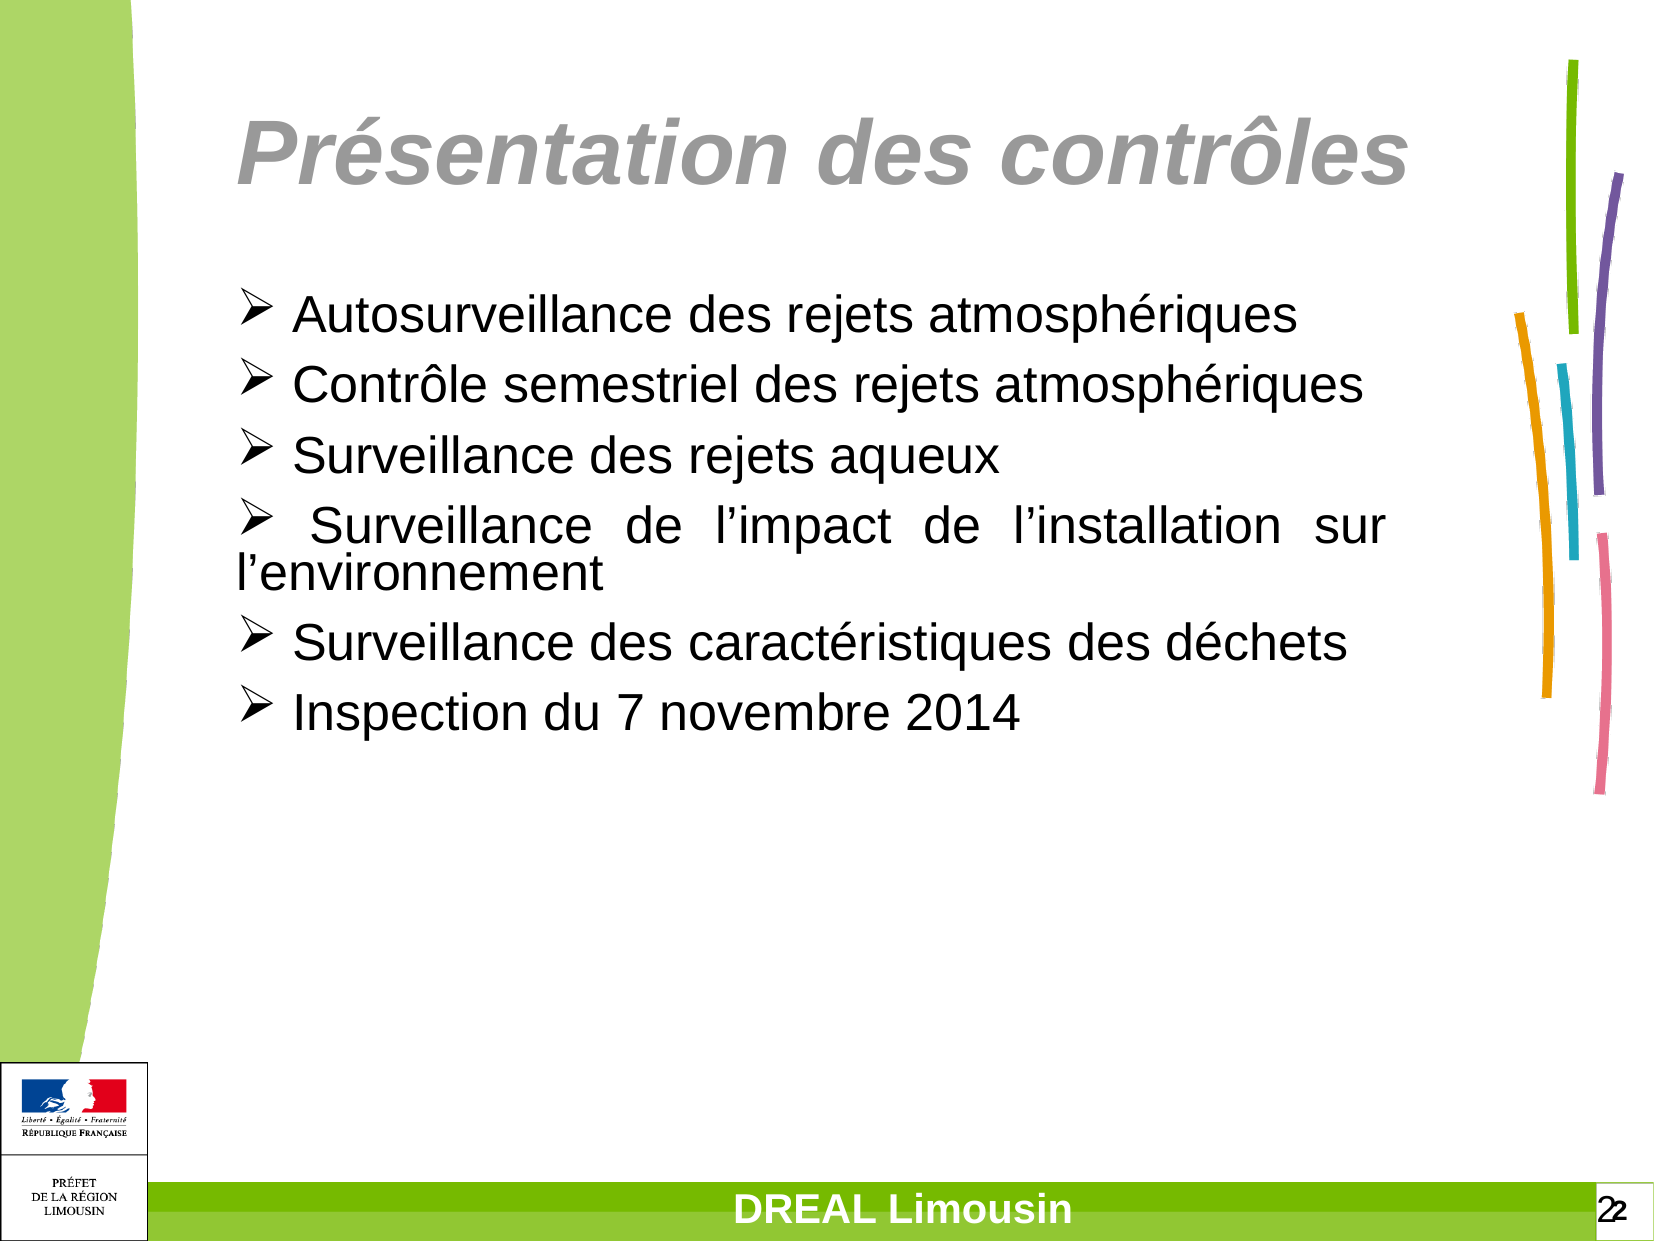

# Présentation des contrôles
 Autosurveillance des rejets atmosphériques
 Contrôle semestriel des rejets atmosphériques
 Surveillance des rejets aqueux
 Surveillance de l’impact de l’installation sur l’environnement
 Surveillance des caractéristiques des déchets
 Inspection du 7 novembre 2014
2
Assemblée générale DREAL lundi 25 mai 2009